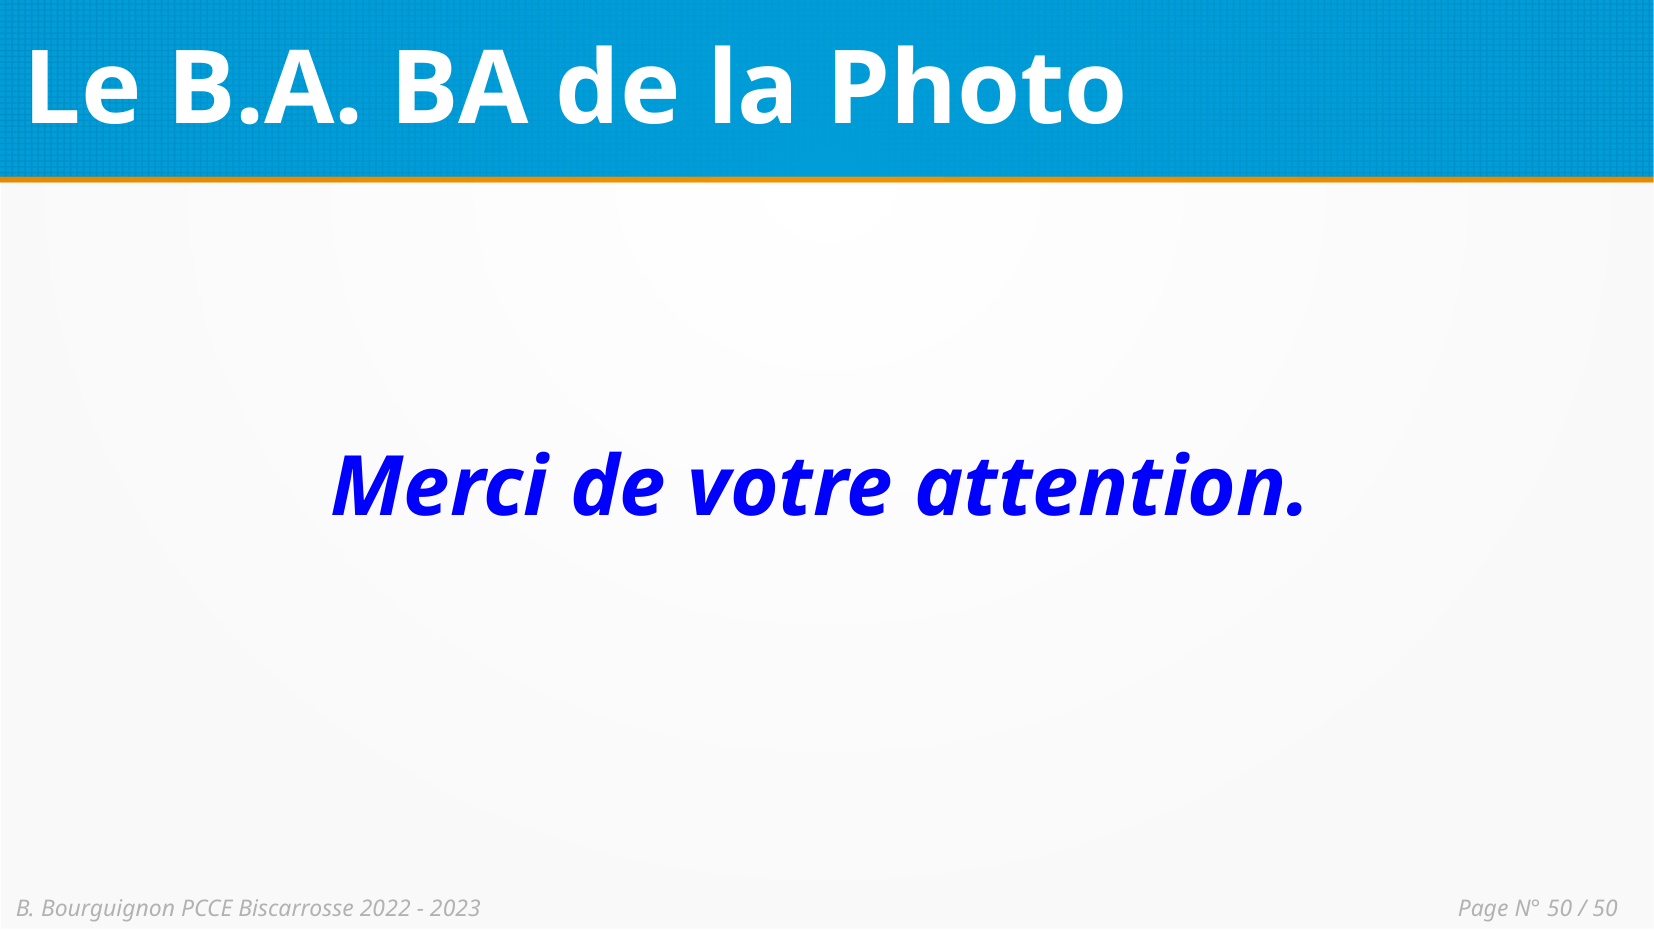

# Le B.A. BA de la Photo
Merci de votre attention.